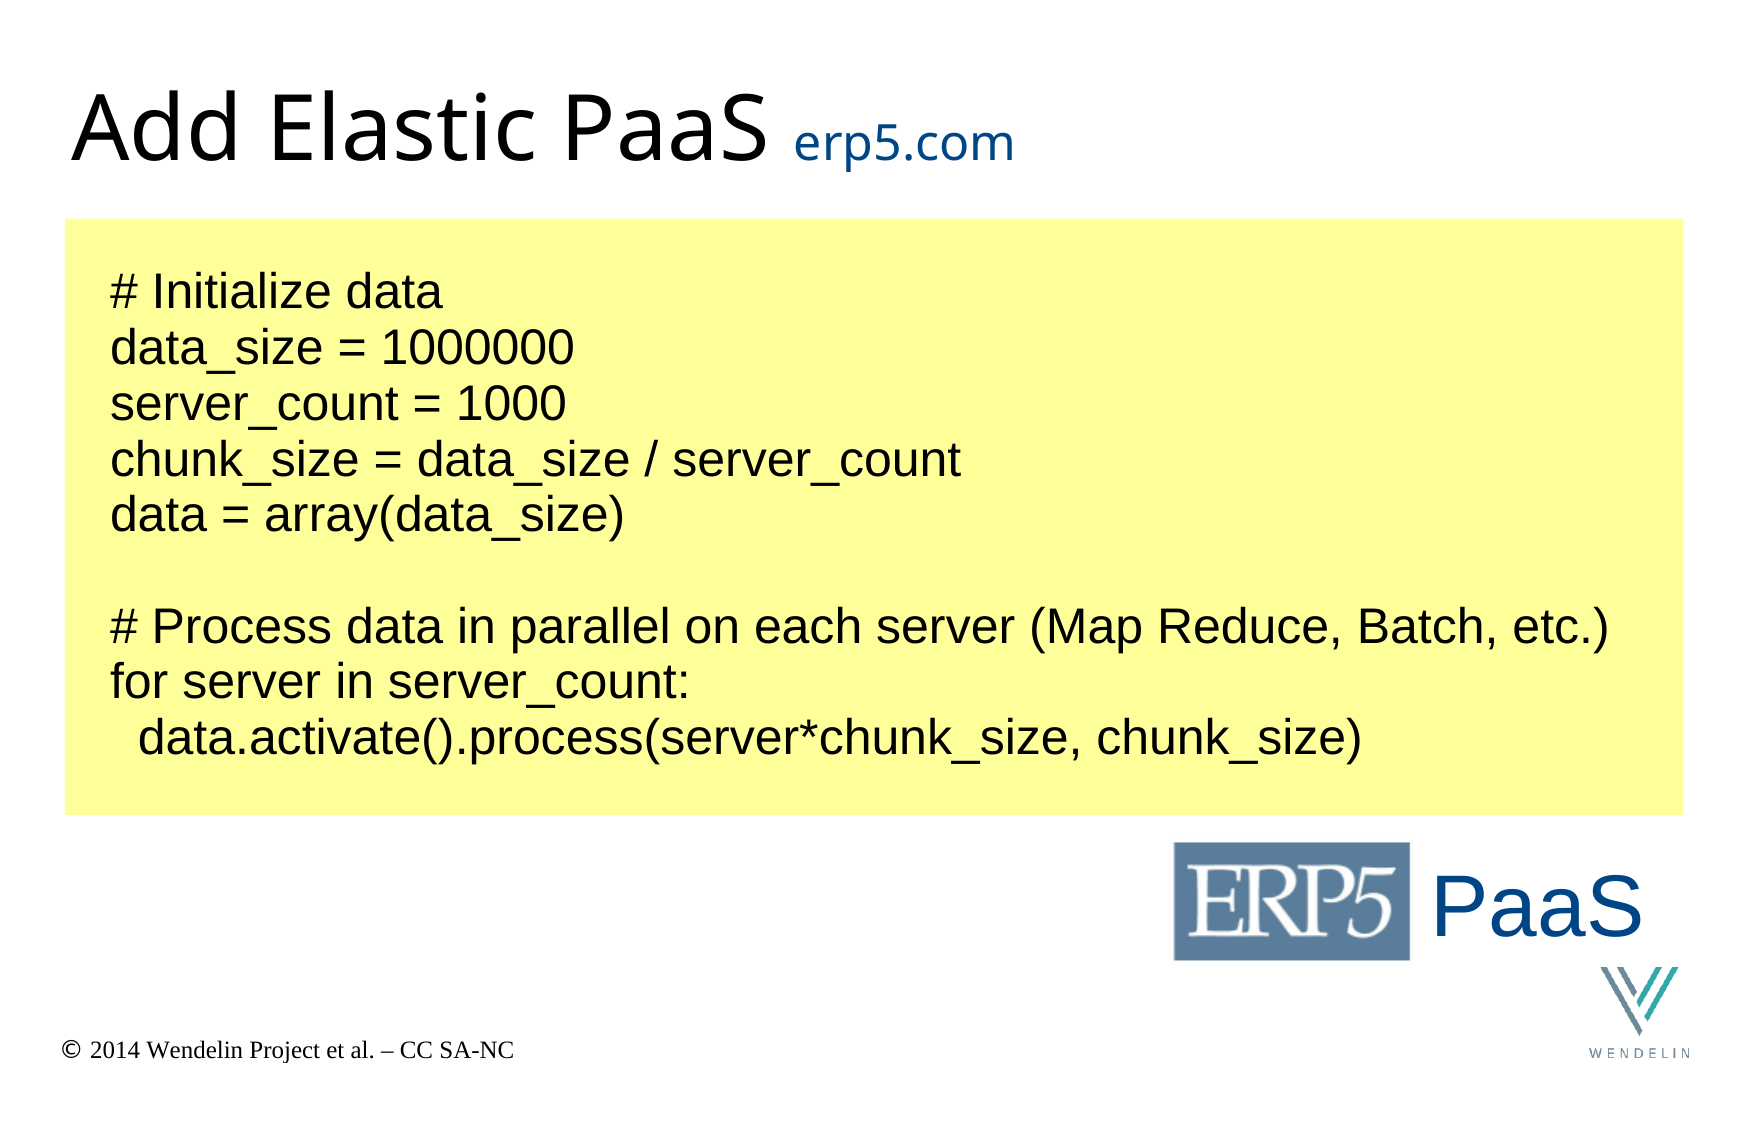

# Add Elastic PaaS erp5.com
# Initialize data
data_size = 1000000
server_count = 1000
chunk_size = data_size / server_count
data = array(data_size)
# Process data in parallel on each server (Map Reduce, Batch, etc.)
for server in server_count:
 data.activate().process(server*chunk_size, chunk_size)
PaaS